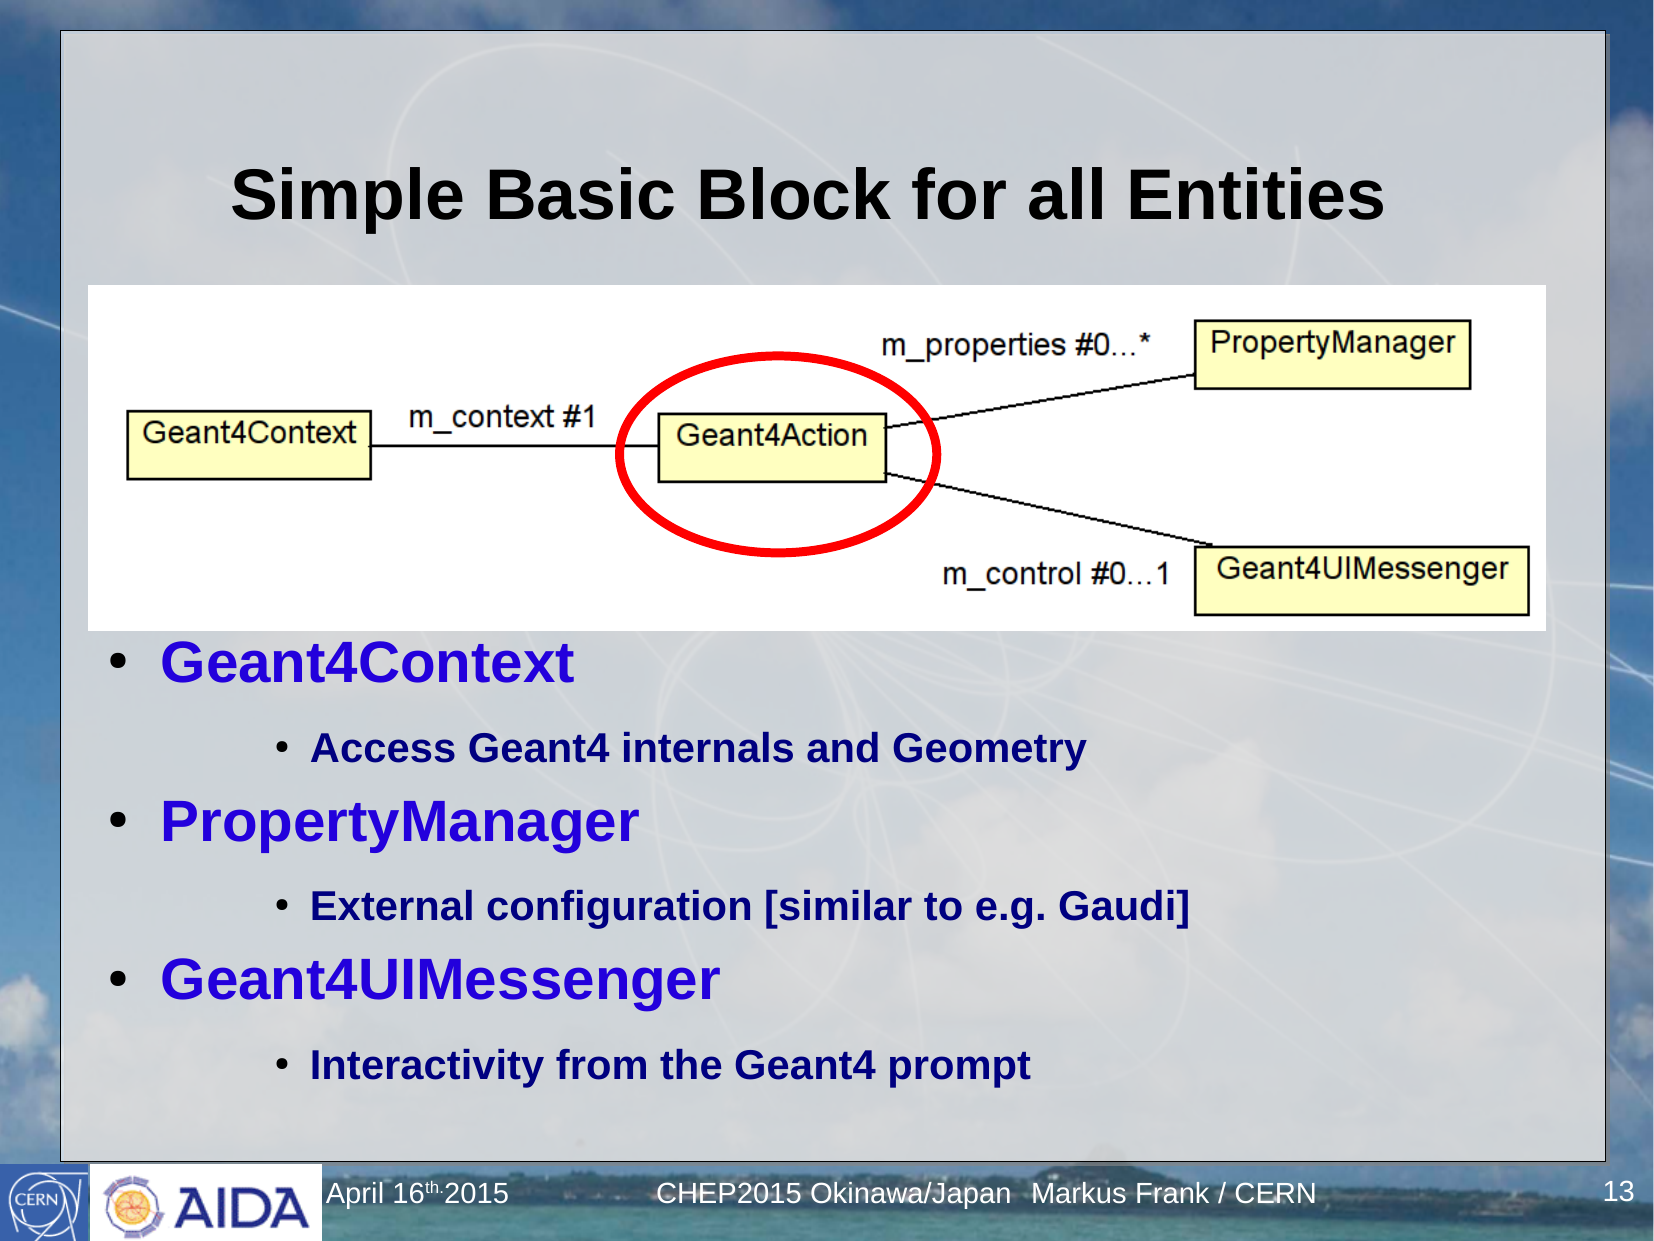

# Simple Basic Block for all Entities
Geant4Context
Access Geant4 internals and Geometry
PropertyManager
External configuration [similar to e.g. Gaudi]
Geant4UIMessenger
Interactivity from the Geant4 prompt
13
May 24th, 2013
LHCb Simulation Day, Markus Frank / LHCb Online